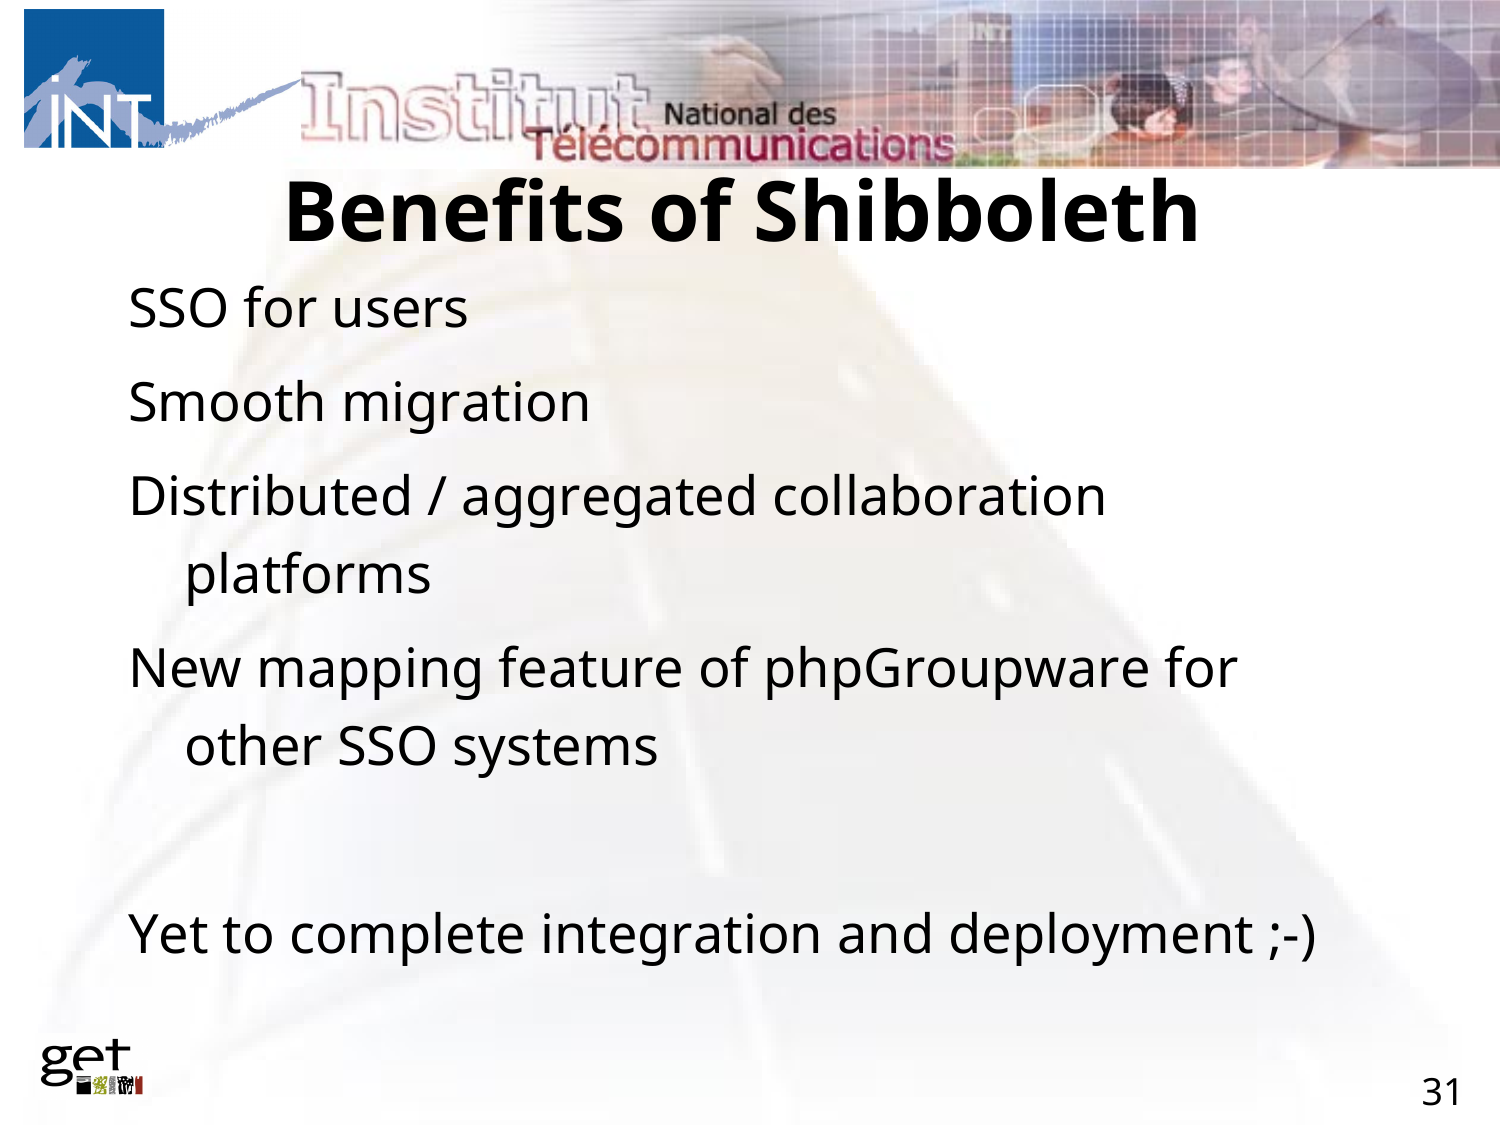

# Benefits of Shibboleth
SSO for users
Smooth migration
Distributed / aggregated collaboration platforms
New mapping feature of phpGroupware for other SSO systems
Yet to complete integration and deployment ;-)